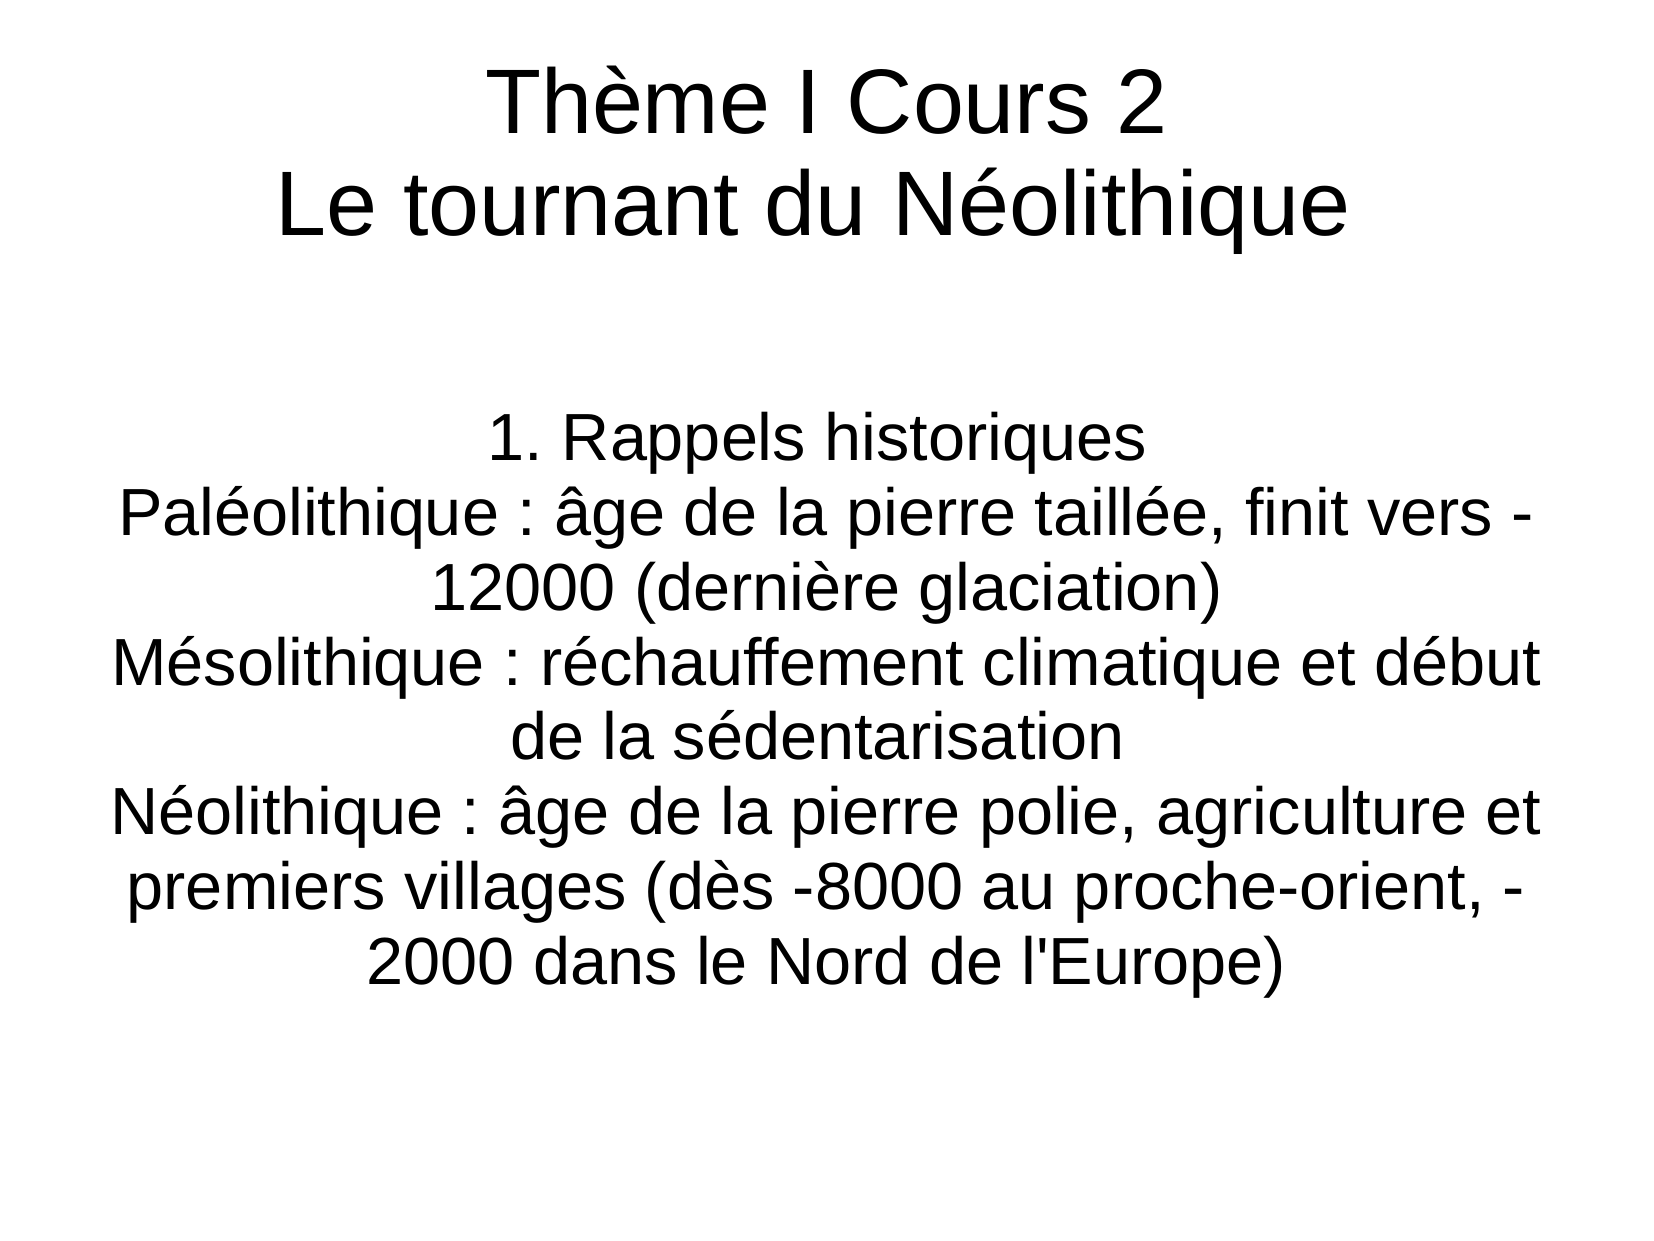

# Thème I Cours 2 Le tournant du Néolithique
1. Rappels historiques
Paléolithique : âge de la pierre taillée, finit vers -12000 (dernière glaciation)
Mésolithique : réchauffement climatique et début de la sédentarisation
Néolithique : âge de la pierre polie, agriculture et premiers villages (dès -8000 au proche-orient, -2000 dans le Nord de l'Europe)